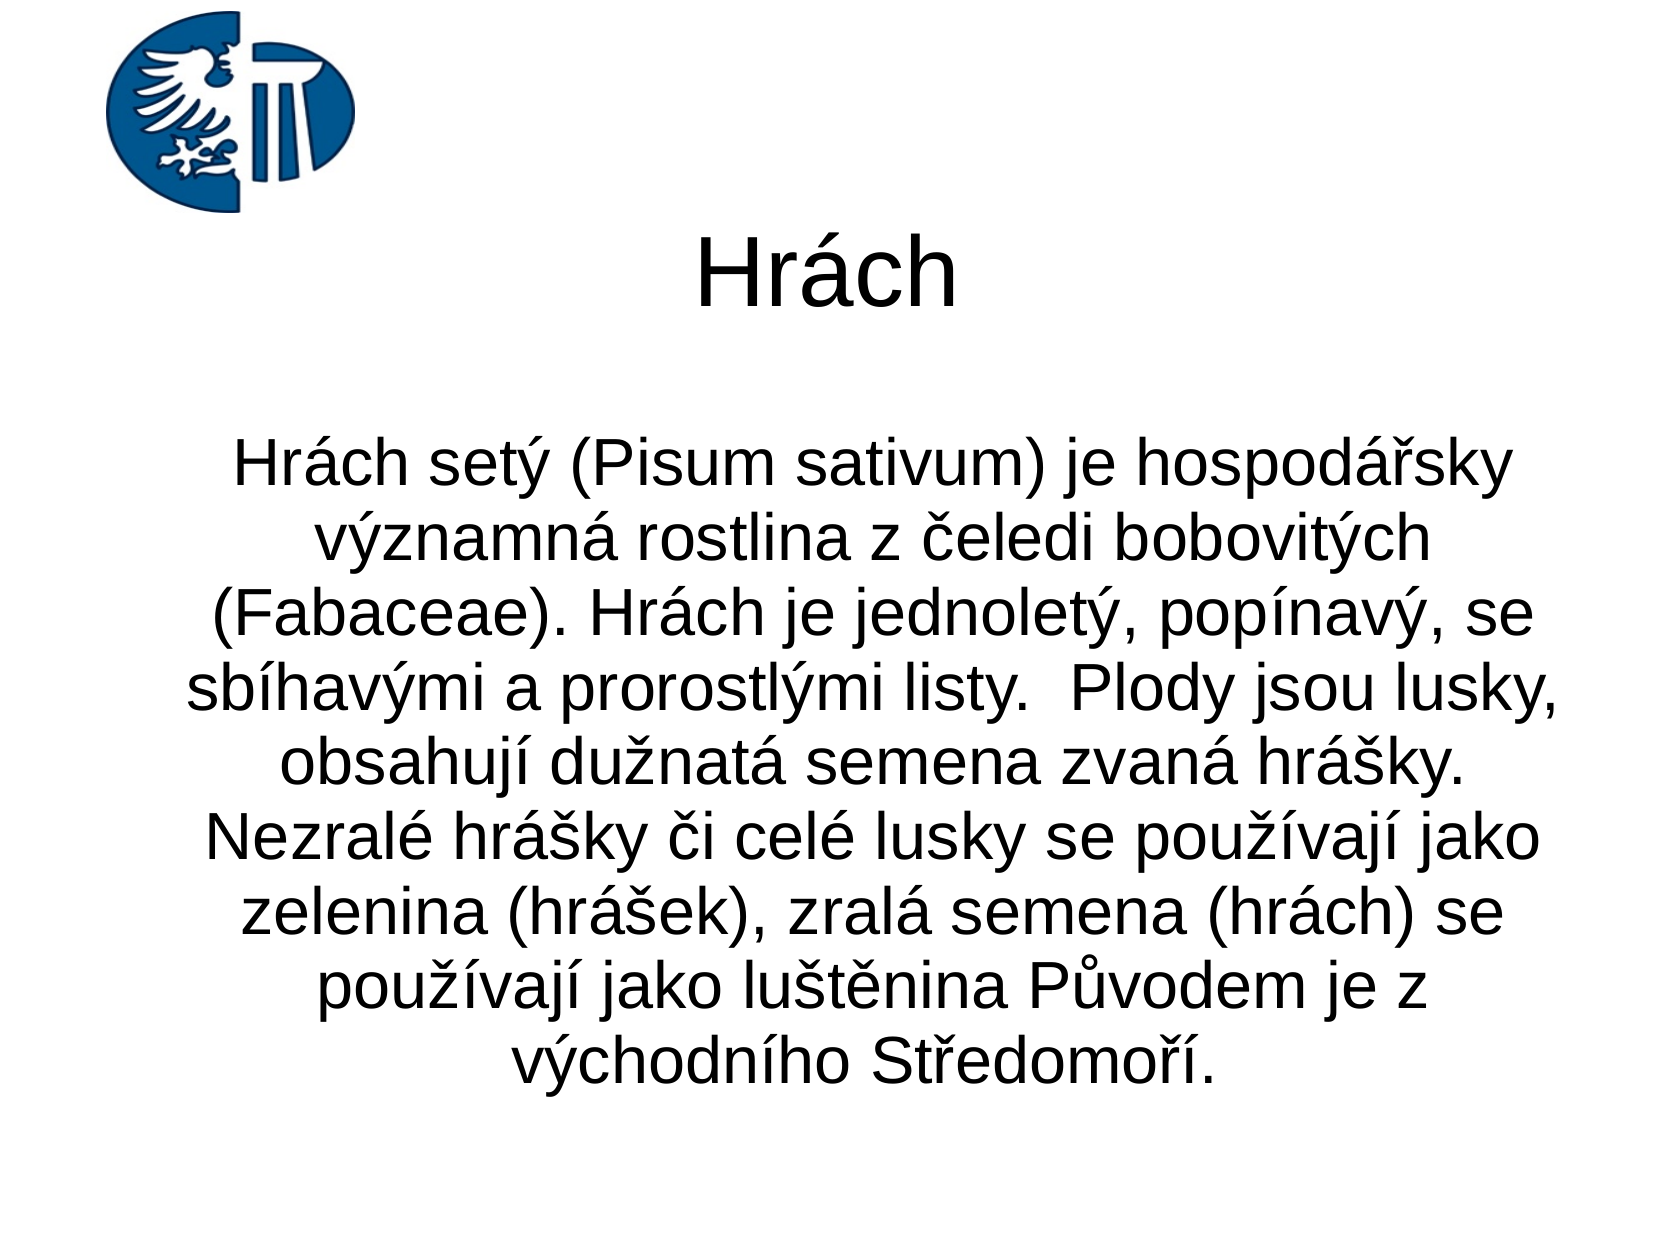

# Hrách
Hrách setý (Pisum sativum) je hospodářsky významná rostlina z čeledi bobovitých (Fabaceae). Hrách je jednoletý, popínavý, se sbíhavými a prorostlými listy. Plody jsou lusky, obsahují dužnatá semena zvaná hrášky. Nezralé hrášky či celé lusky se používají jako zelenina (hrášek), zralá semena (hrách) se používají jako luštěnina Původem je z východního Středomoří.